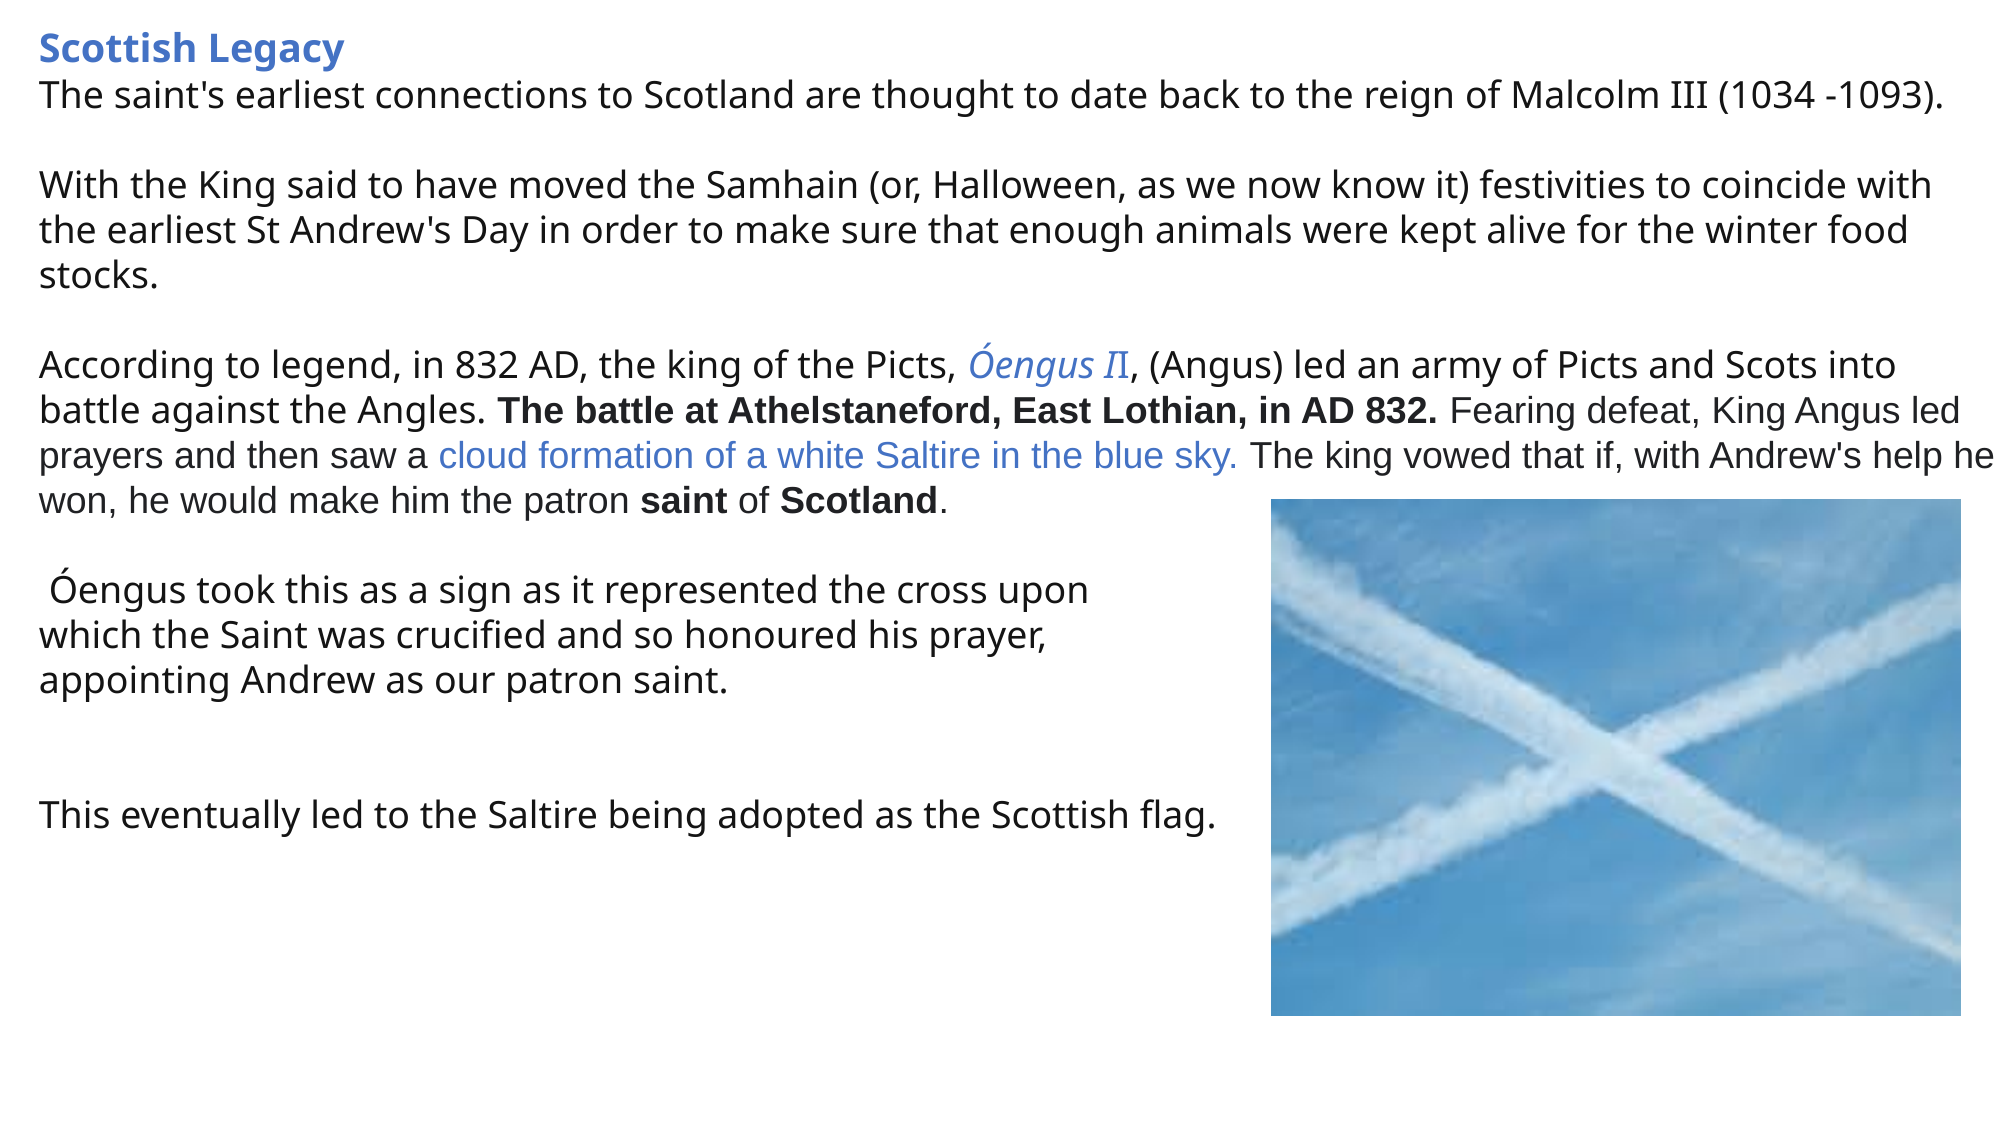

Scottish Legacy
The saint's earliest connections to Scotland are thought to date back to the reign of Malcolm III (1034 -1093).
With the King said to have moved the Samhain (or, Halloween, as we now know it) festivities to coincide with the earliest St Andrew's Day in order to make sure that enough animals were kept alive for the winter food stocks.
According to legend, in 832 AD, the king of the Picts, Óengus II, (Angus) led an army of Picts and Scots into battle against the Angles. The battle at Athelstaneford, East Lothian, in AD 832. Fearing defeat, King Angus led prayers and then saw a cloud formation of a white Saltire in the blue sky. The king vowed that if, with Andrew's help he won, he would make him the patron saint of Scotland.
 Óengus took this as a sign as it represented the cross upon
which the Saint was crucified and so honoured his prayer,
appointing Andrew as our patron saint.
This eventually led to the Saltire being adopted as the Scottish flag.